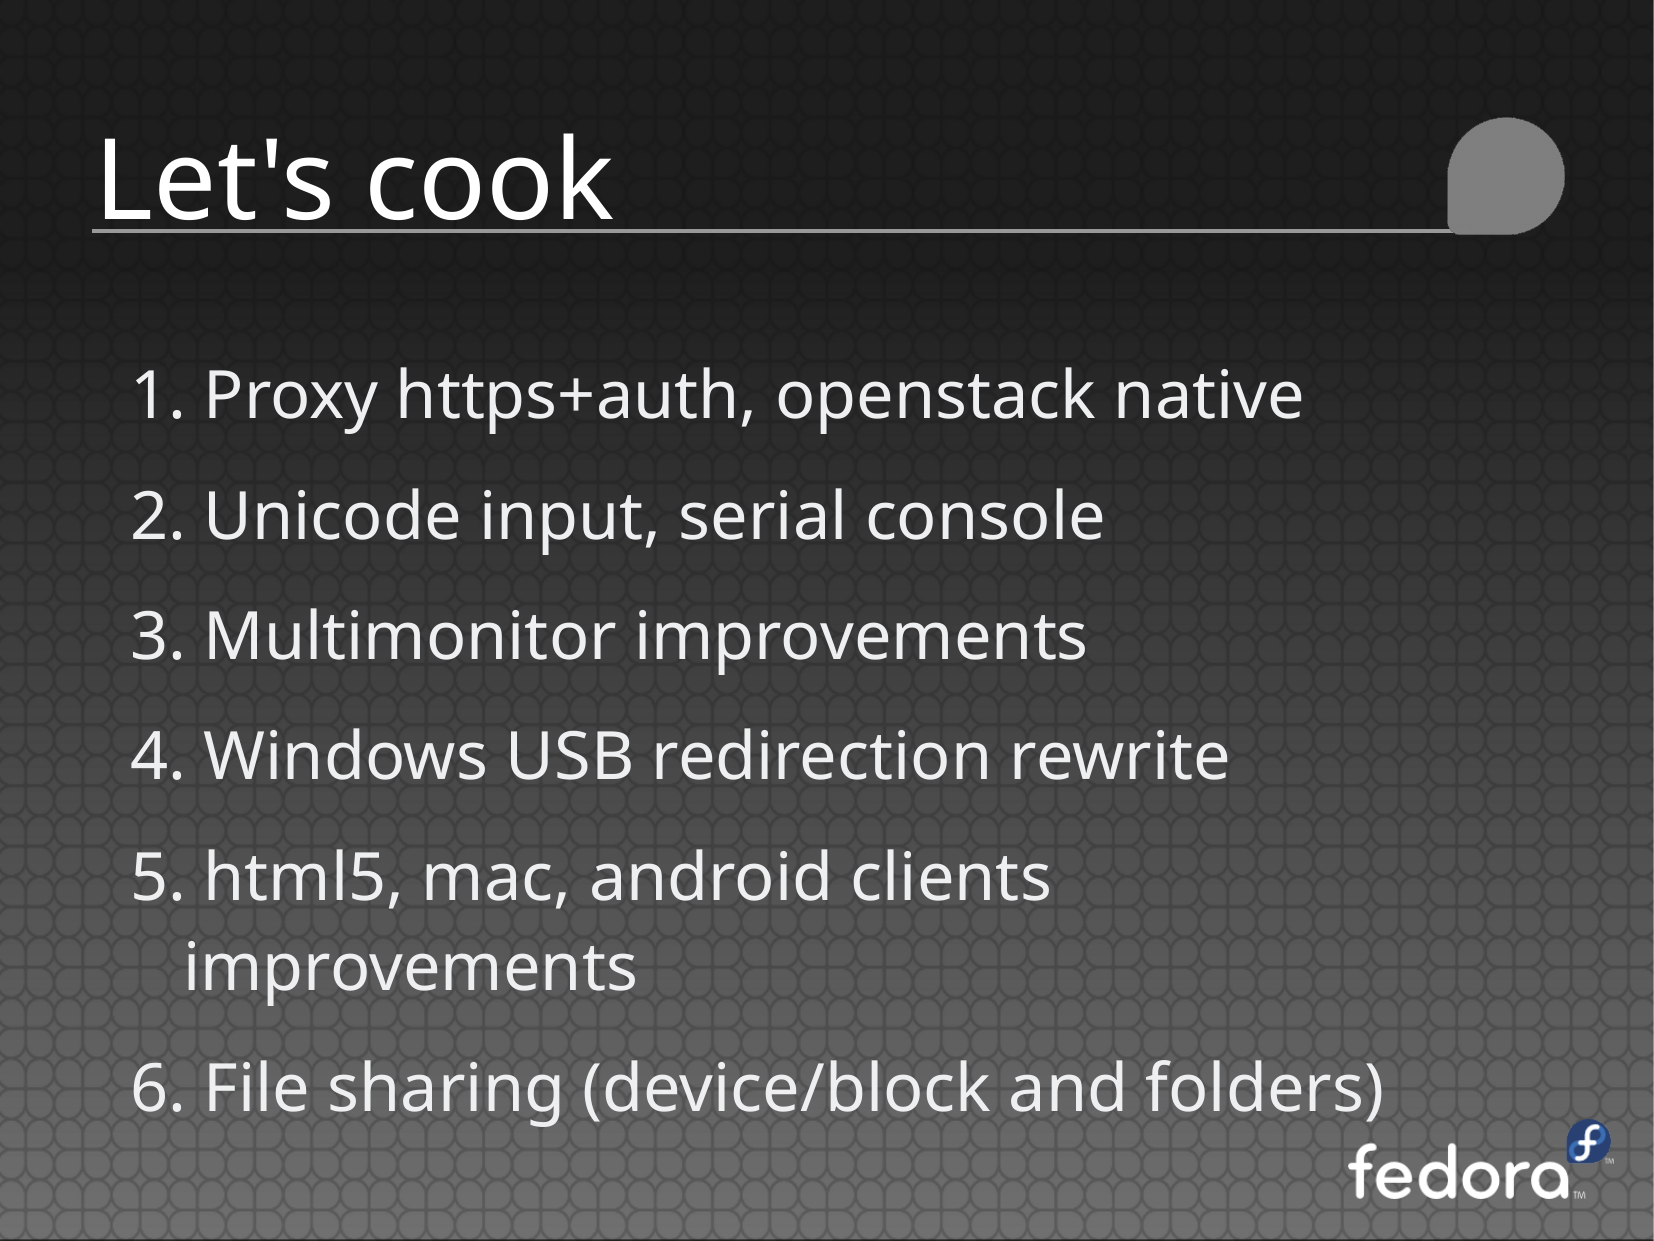

# Let's cook
 Proxy https+auth, openstack native
 Unicode input, serial console
 Multimonitor improvements
 Windows USB redirection rewrite
 html5, mac, android clients improvements
 File sharing (device/block and folders)